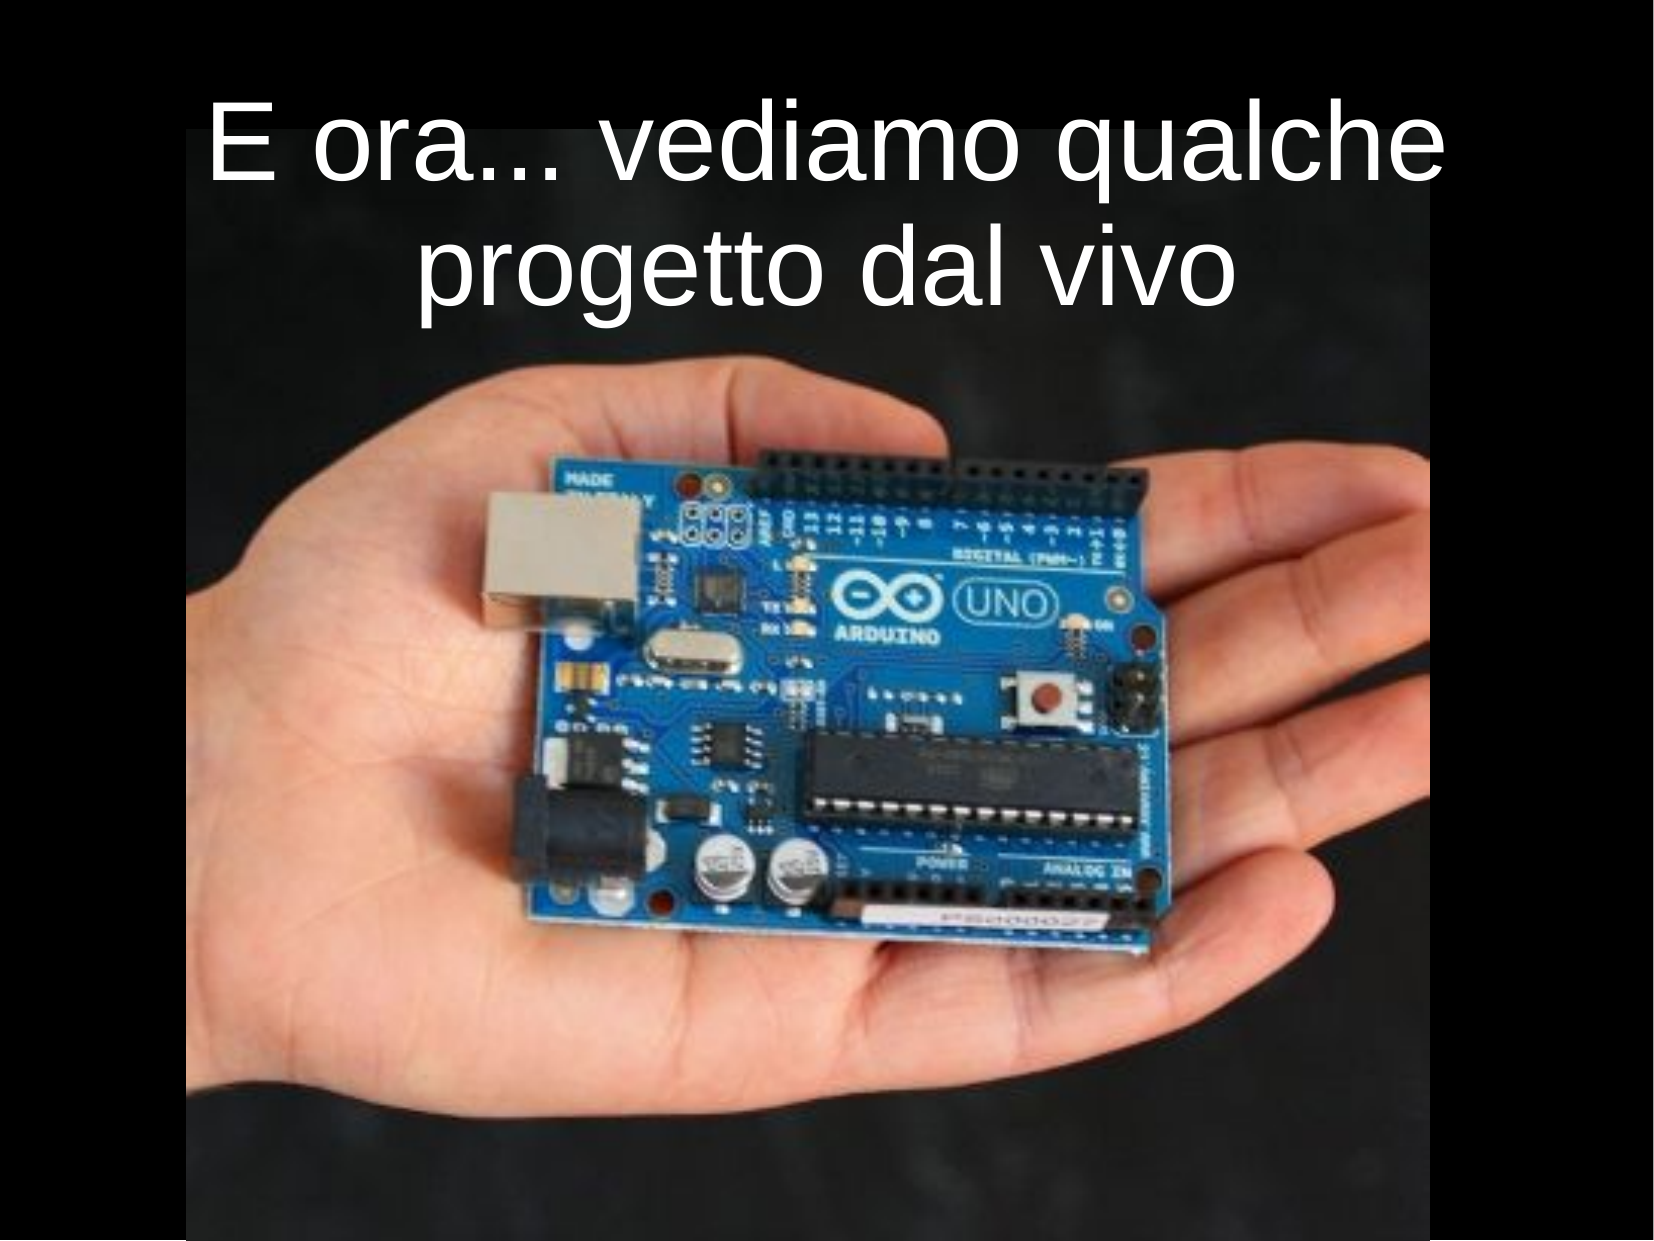

E ora... vediamo qualche progetto dal vivo